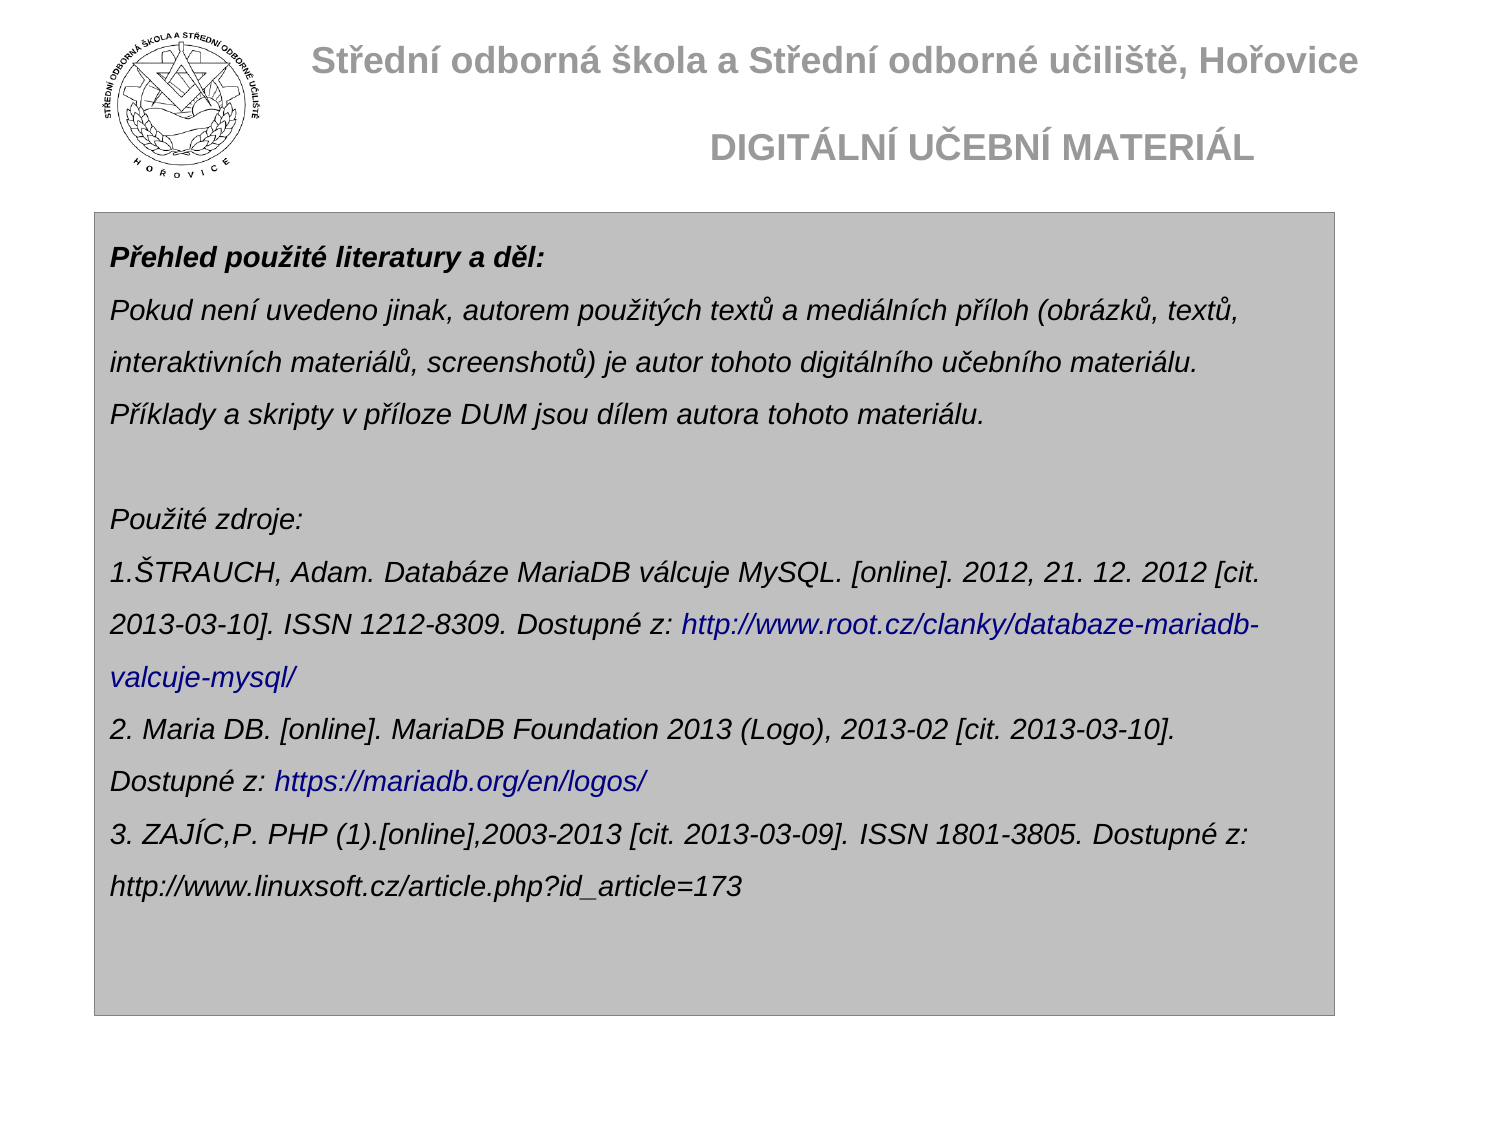

Přehled použité literatury a děl:
Pokud není uvedeno jinak, autorem použitých textů a mediálních příloh (obrázků, textů, interaktivních materiálů, screenshotů) je autor tohoto digitálního učebního materiálu. Příklady a skripty v příloze DUM jsou dílem autora tohoto materiálu.
Použité zdroje:
1.ŠTRAUCH, Adam. Databáze MariaDB válcuje MySQL. [online]. 2012, 21. 12. 2012 [cit. 2013-03-10]. ISSN 1212-8309. Dostupné z: http://www.root.cz/clanky/databaze-mariadb-valcuje-mysql/
2. Maria DB. [online]. MariaDB Foundation 2013 (Logo), 2013-02 [cit. 2013-03-10].
Dostupné z: https://mariadb.org/en/logos/
3. ZAJÍC,P. PHP (1).[online],2003-2013 [cit. 2013-03-09]. ISSN 1801-3805. Dostupné z:
http://www.linuxsoft.cz/article.php?id_article=173